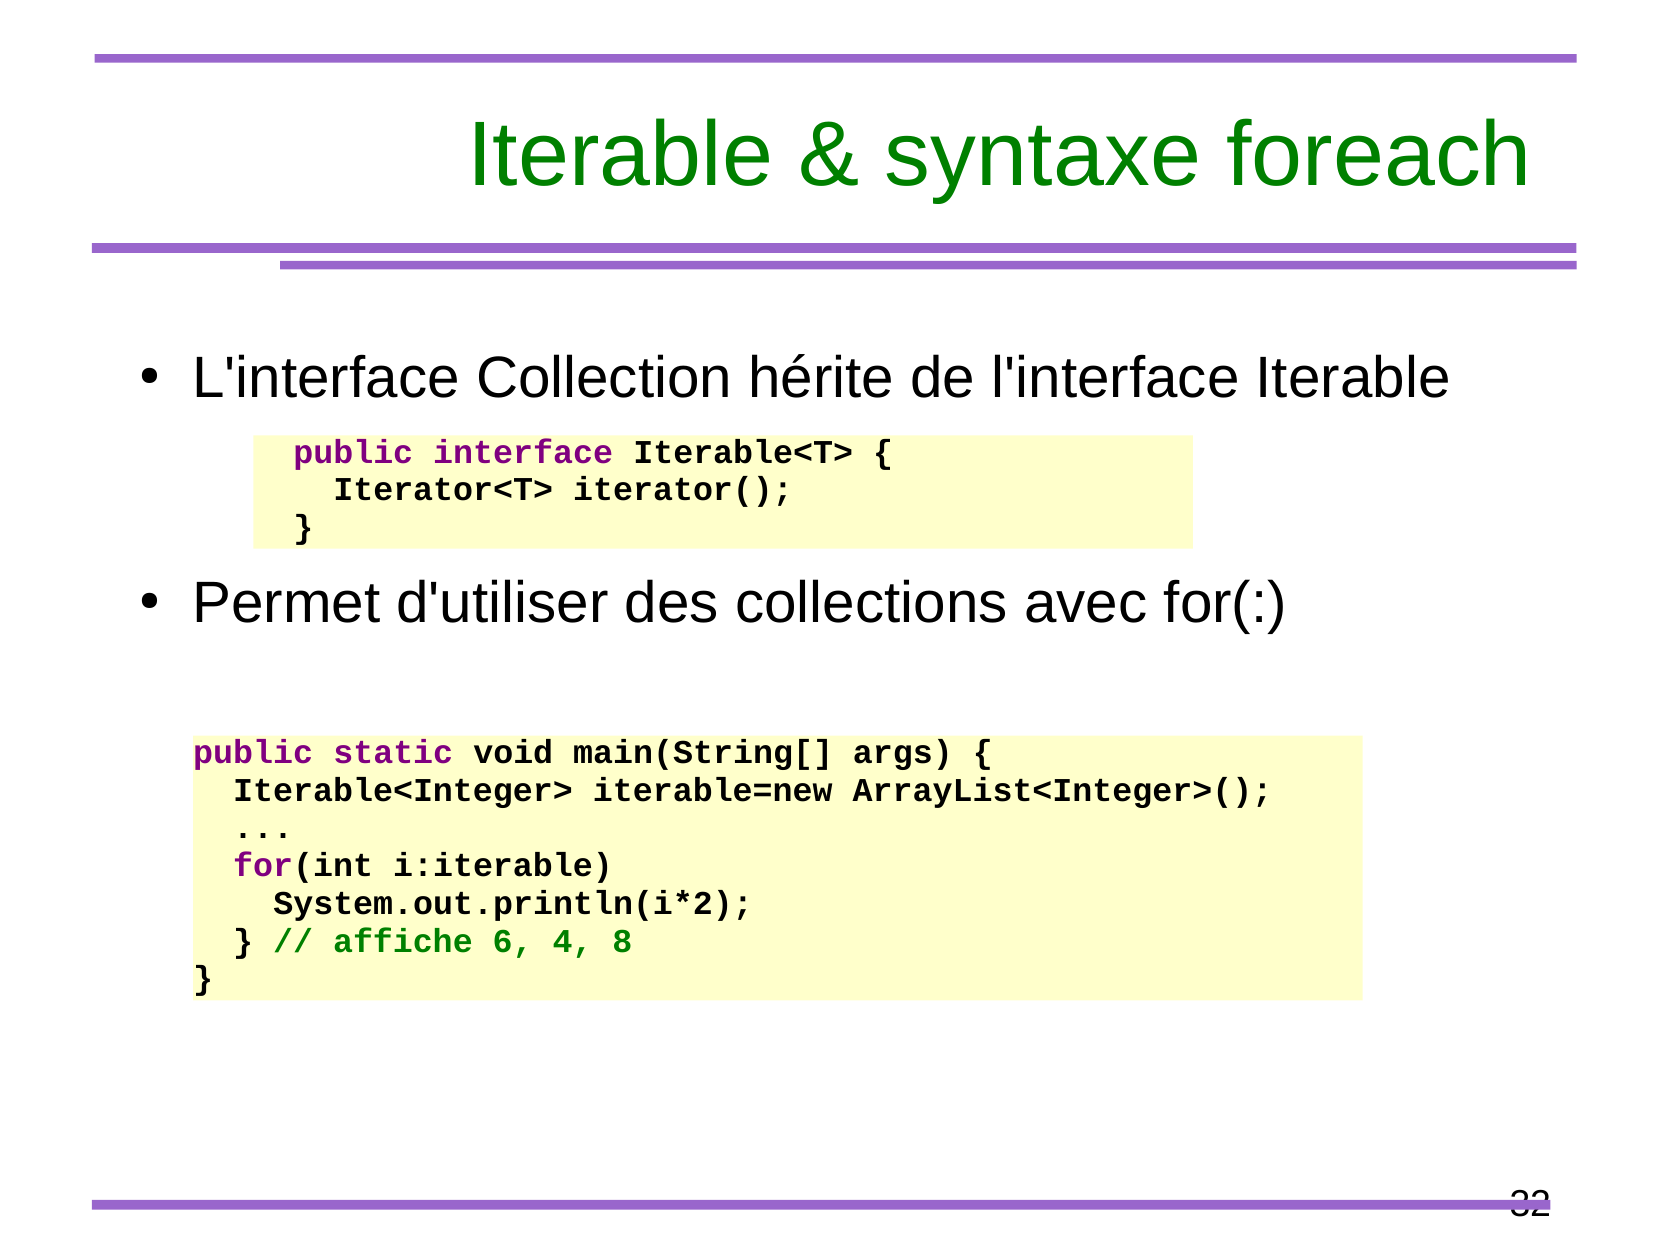

# Iterable & syntaxe foreach
L'interface Collection hérite de l'interface Iterable
Permet d'utiliser des collections avec for(:)
 public interface Iterable<T> {
 Iterator<T> iterator();
 }
public static void main(String[] args) {
 Iterable<Integer> iterable=new ArrayList<Integer>();
 ...
 for(int i:iterable)
 System.out.println(i*2);
 } // affiche 6, 4, 8
}